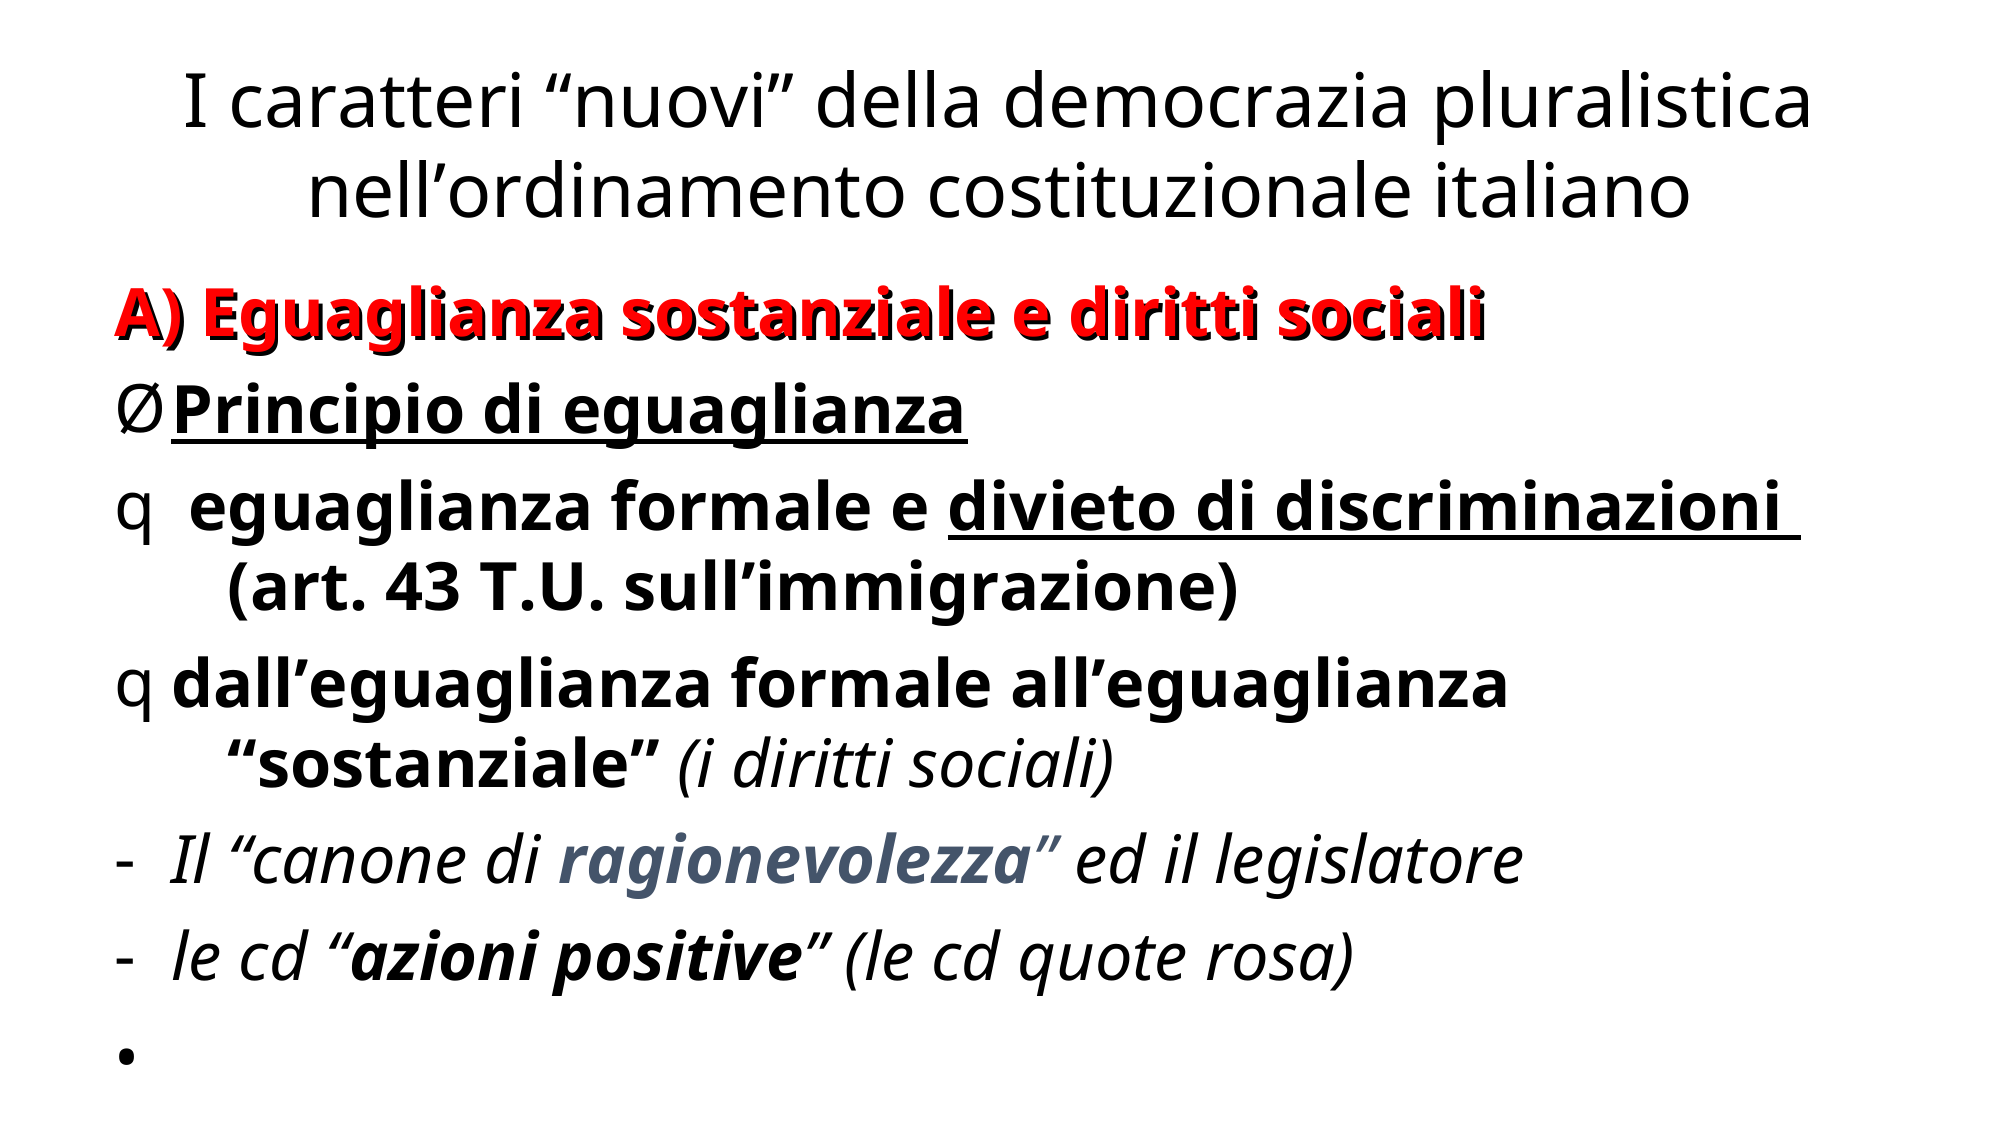

# I caratteri “nuovi” della democrazia pluralistica nell’ordinamento costituzionale italiano
A) Eguaglianza sostanziale e diritti sociali
Principio di eguaglianza
 eguaglianza formale e divieto di discriminazioni (art. 43 T.U. sull’immigrazione)
dall’eguaglianza formale all’eguaglianza “sostanziale” (i diritti sociali)
Il “canone di ragionevolezza” ed il legislatore
le cd “azioni positive” (le cd quote rosa)